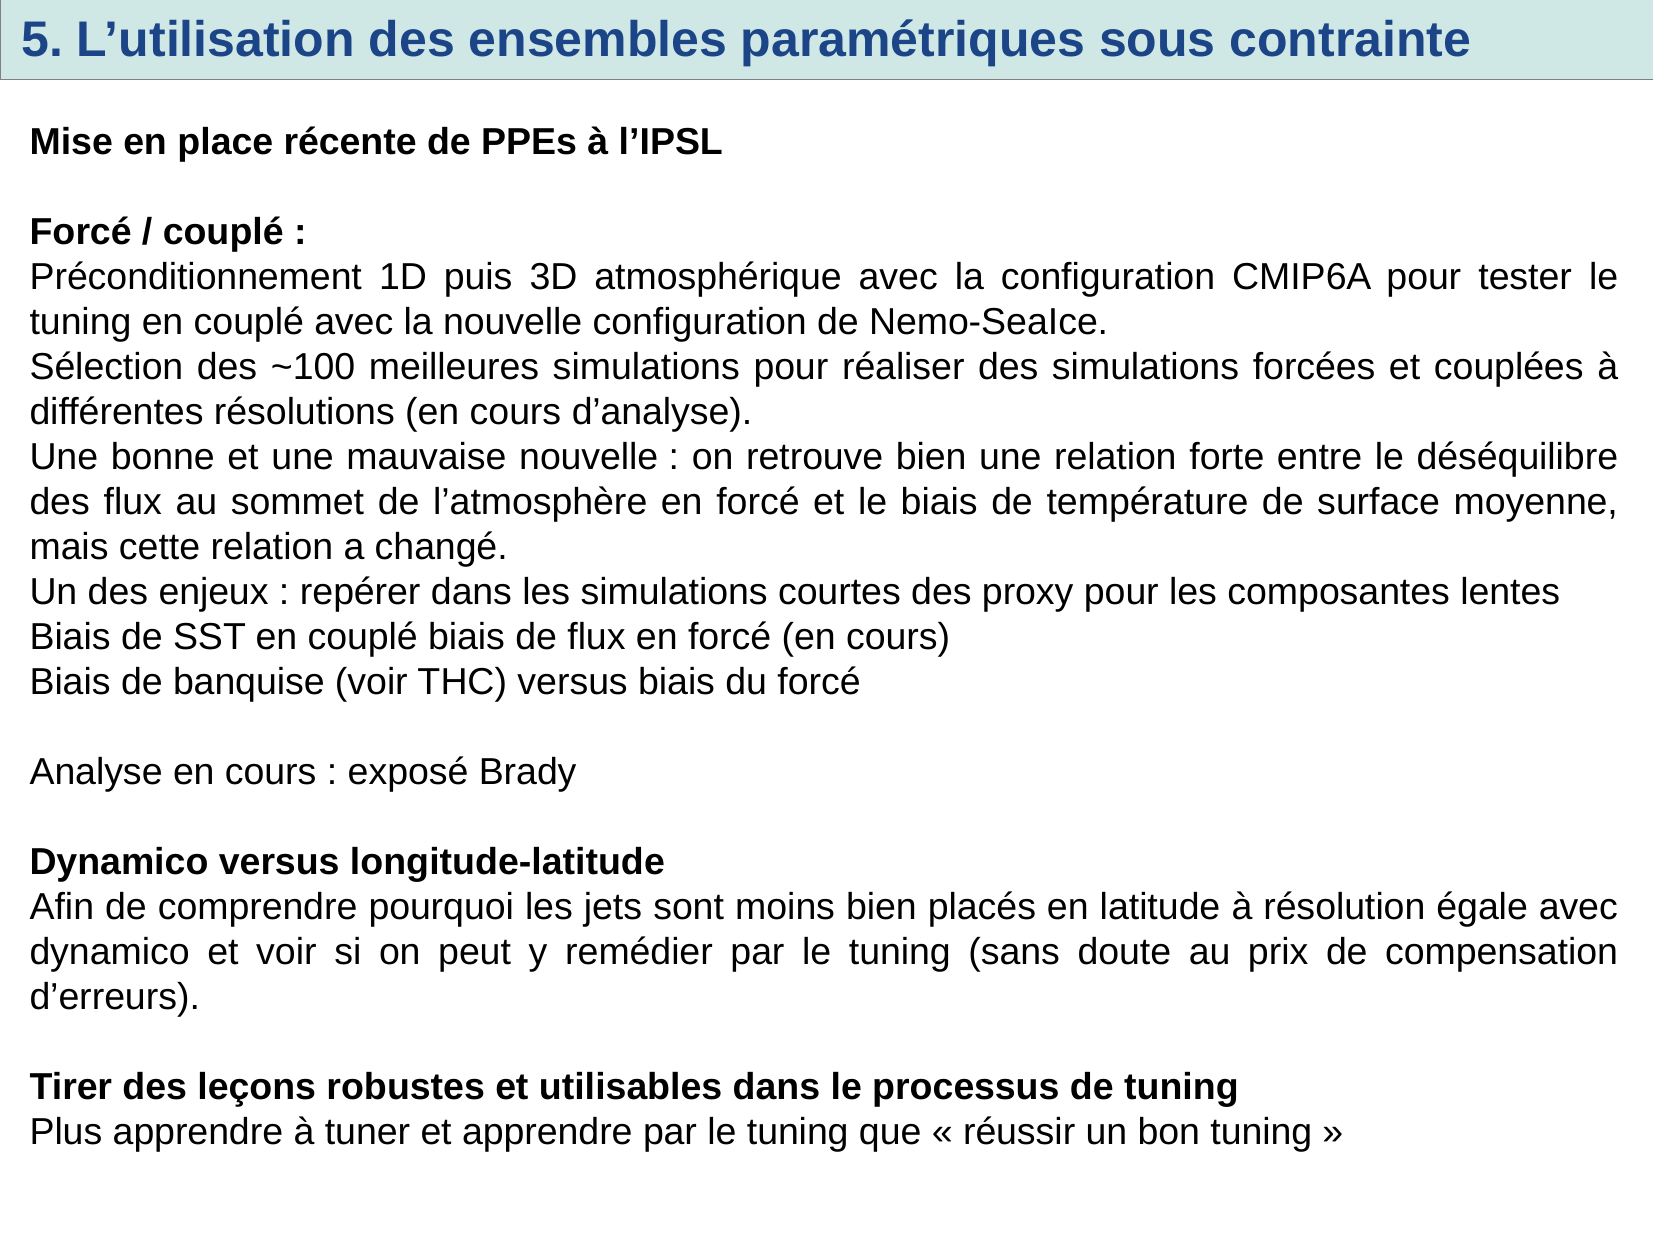

5. L’utilisation des ensembles paramétriques sous contrainte
Mise en place récente de PPEs à l’IPSL
Forcé / couplé :
Préconditionnement 1D puis 3D atmosphérique avec la configuration CMIP6A pour tester le tuning en couplé avec la nouvelle configuration de Nemo-SeaIce.
Sélection des ~100 meilleures simulations pour réaliser des simulations forcées et couplées à différentes résolutions (en cours d’analyse).
Une bonne et une mauvaise nouvelle : on retrouve bien une relation forte entre le déséquilibre des flux au sommet de l’atmosphère en forcé et le biais de température de surface moyenne, mais cette relation a changé.
Un des enjeux : repérer dans les simulations courtes des proxy pour les composantes lentes
Biais de SST en couplé biais de flux en forcé (en cours)
Biais de banquise (voir THC) versus biais du forcé
Analyse en cours : exposé Brady
Dynamico versus longitude-latitude
Afin de comprendre pourquoi les jets sont moins bien placés en latitude à résolution égale avec dynamico et voir si on peut y remédier par le tuning (sans doute au prix de compensation d’erreurs).
Tirer des leçons robustes et utilisables dans le processus de tuning
Plus apprendre à tuner et apprendre par le tuning que « réussir un bon tuning »